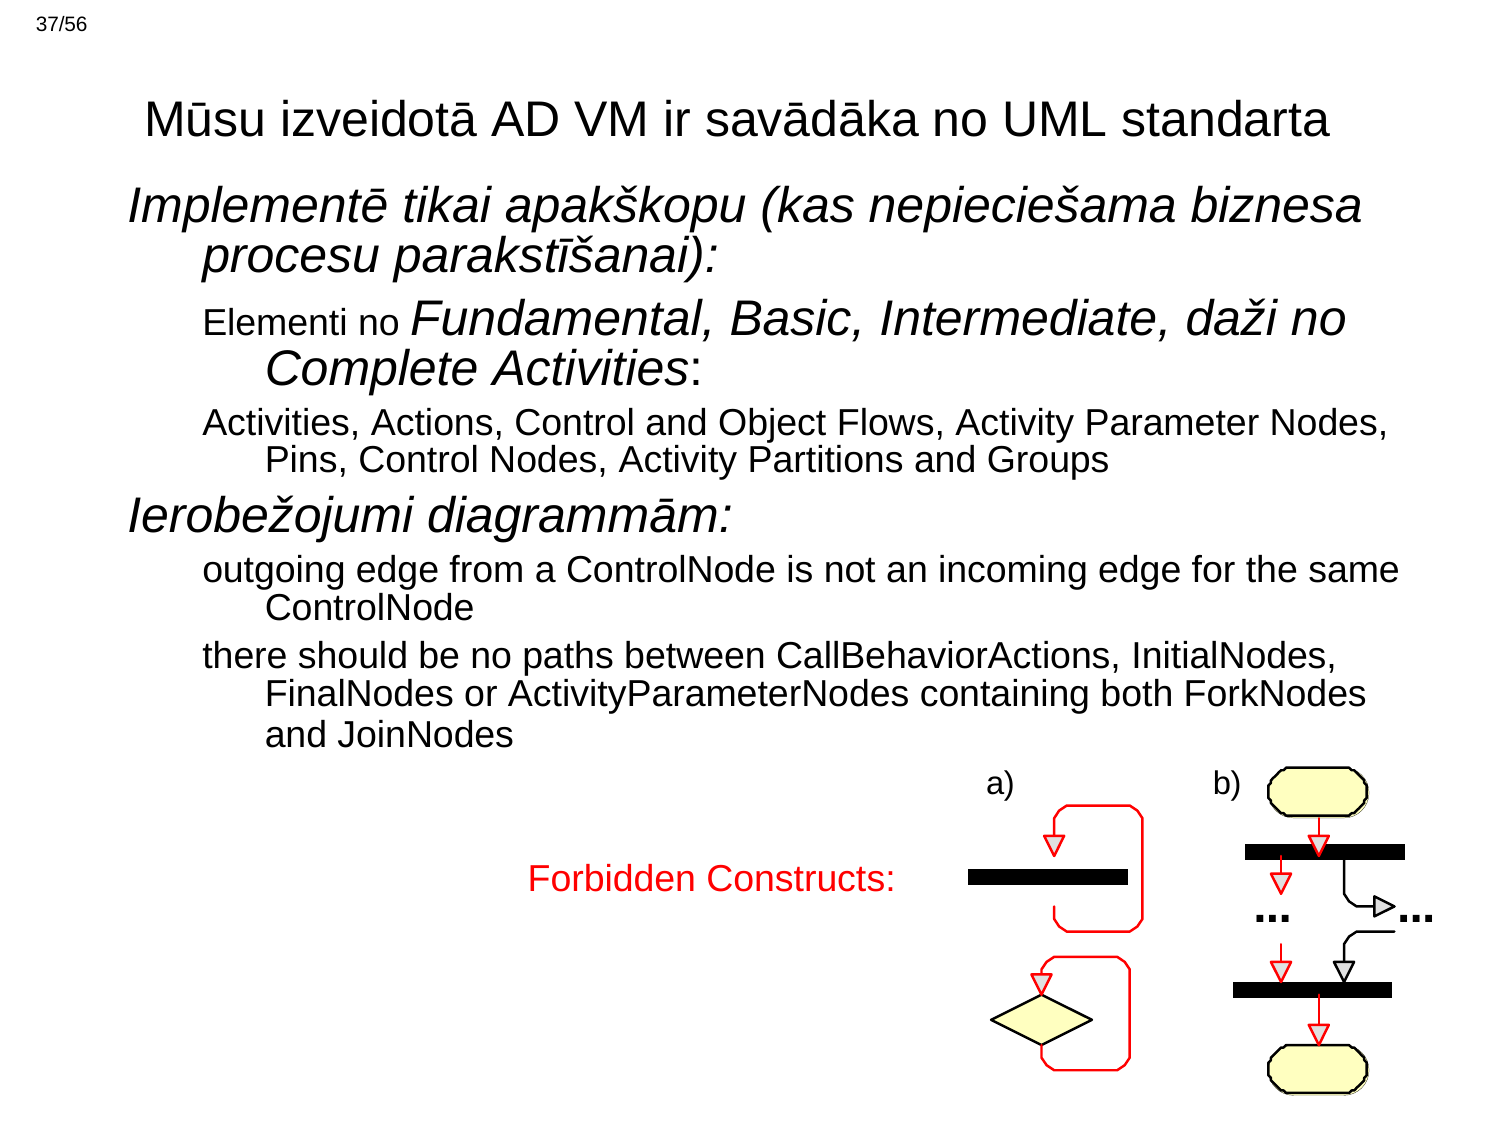

37
# Mūsu izveidotā AD VM ir savādāka no UML standarta
Implementē tikai apakškopu (kas nepieciešama biznesa procesu parakstīšanai):
Elementi no Fundamental, Basic, Intermediate, daži no Complete Activities:
Activities, Actions, Control and Object Flows, Activity Parameter Nodes, Pins, Control Nodes, Activity Partitions and Groups
Ierobežojumi diagrammām:
outgoing edge from a ControlNode is not an incoming edge for the same ControlNode
there should be no paths between CallBehaviorActions, InitialNodes, FinalNodes or ActivityParameterNodes containing both ForkNodes and JoinNodes
Forbidden Constructs: